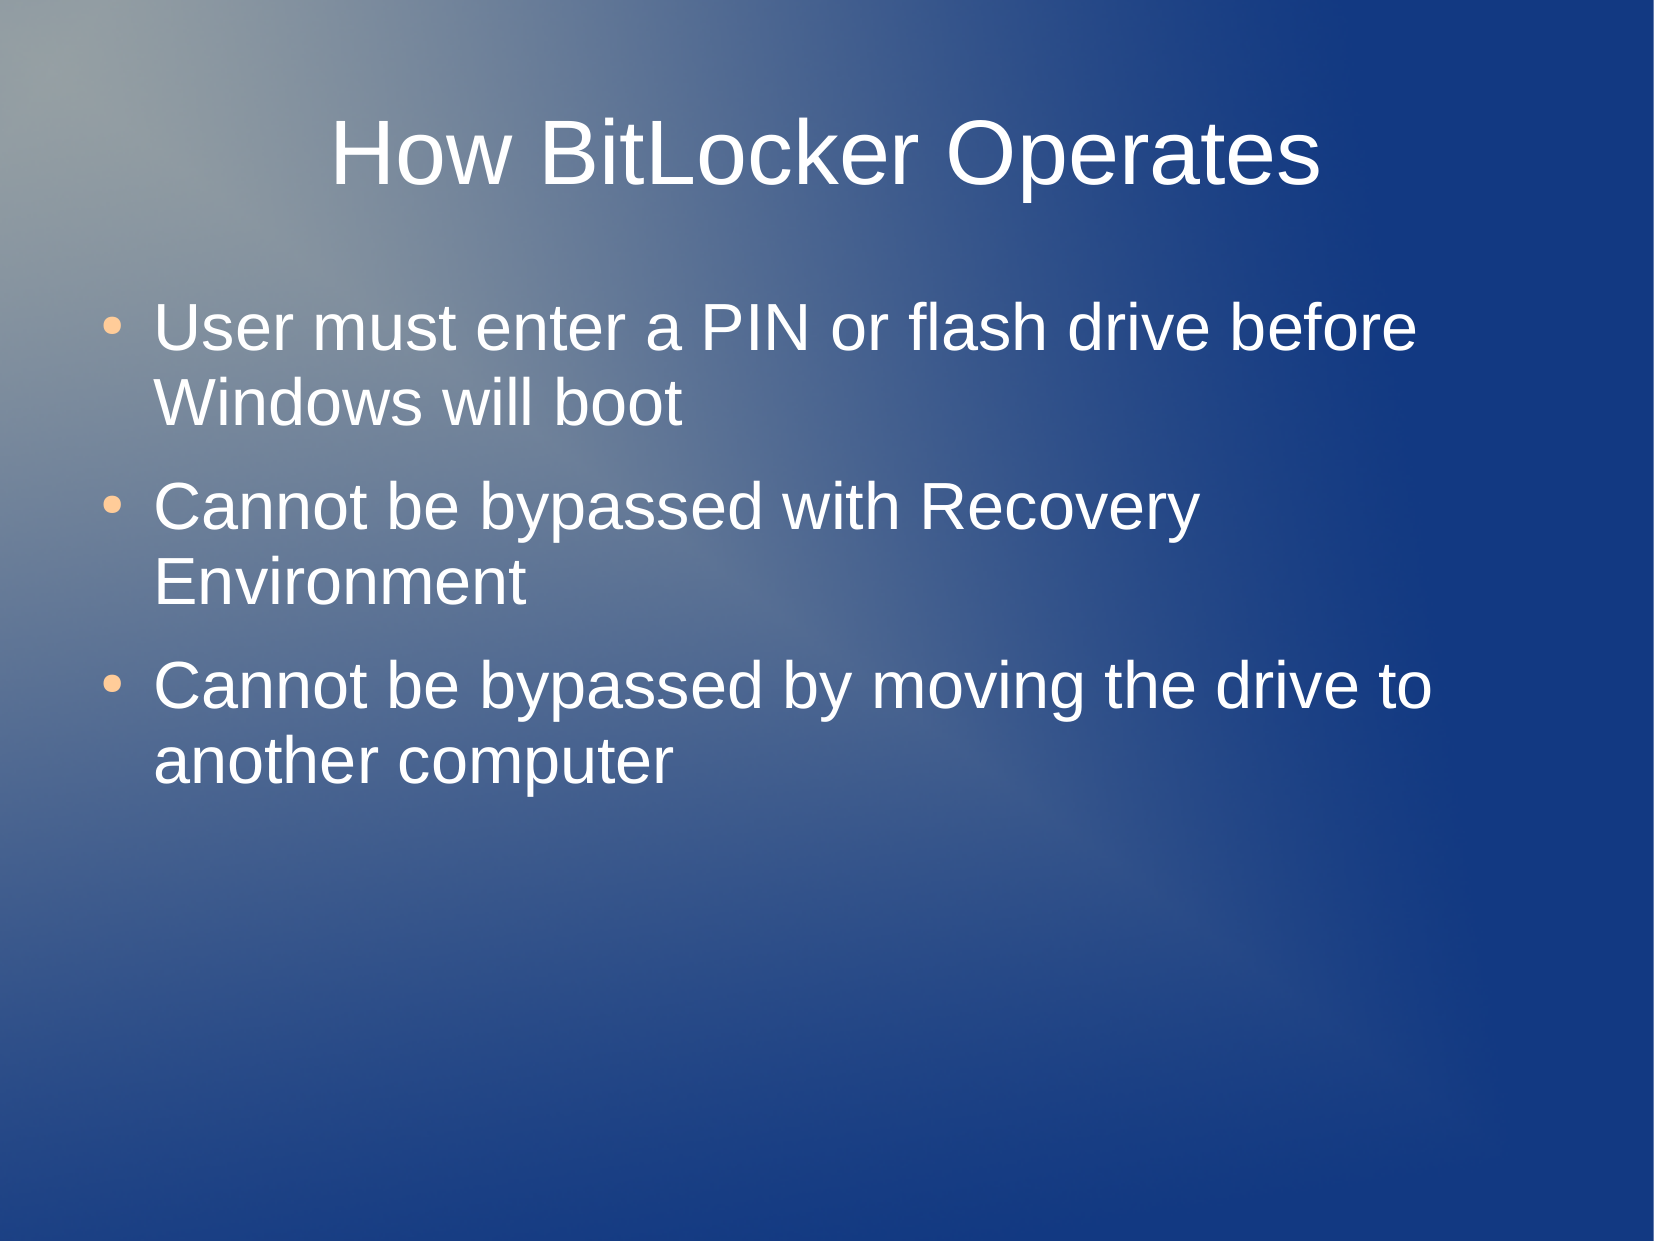

# How BitLocker Operates
User must enter a PIN or flash drive before Windows will boot
Cannot be bypassed with Recovery Environment
Cannot be bypassed by moving the drive to another computer